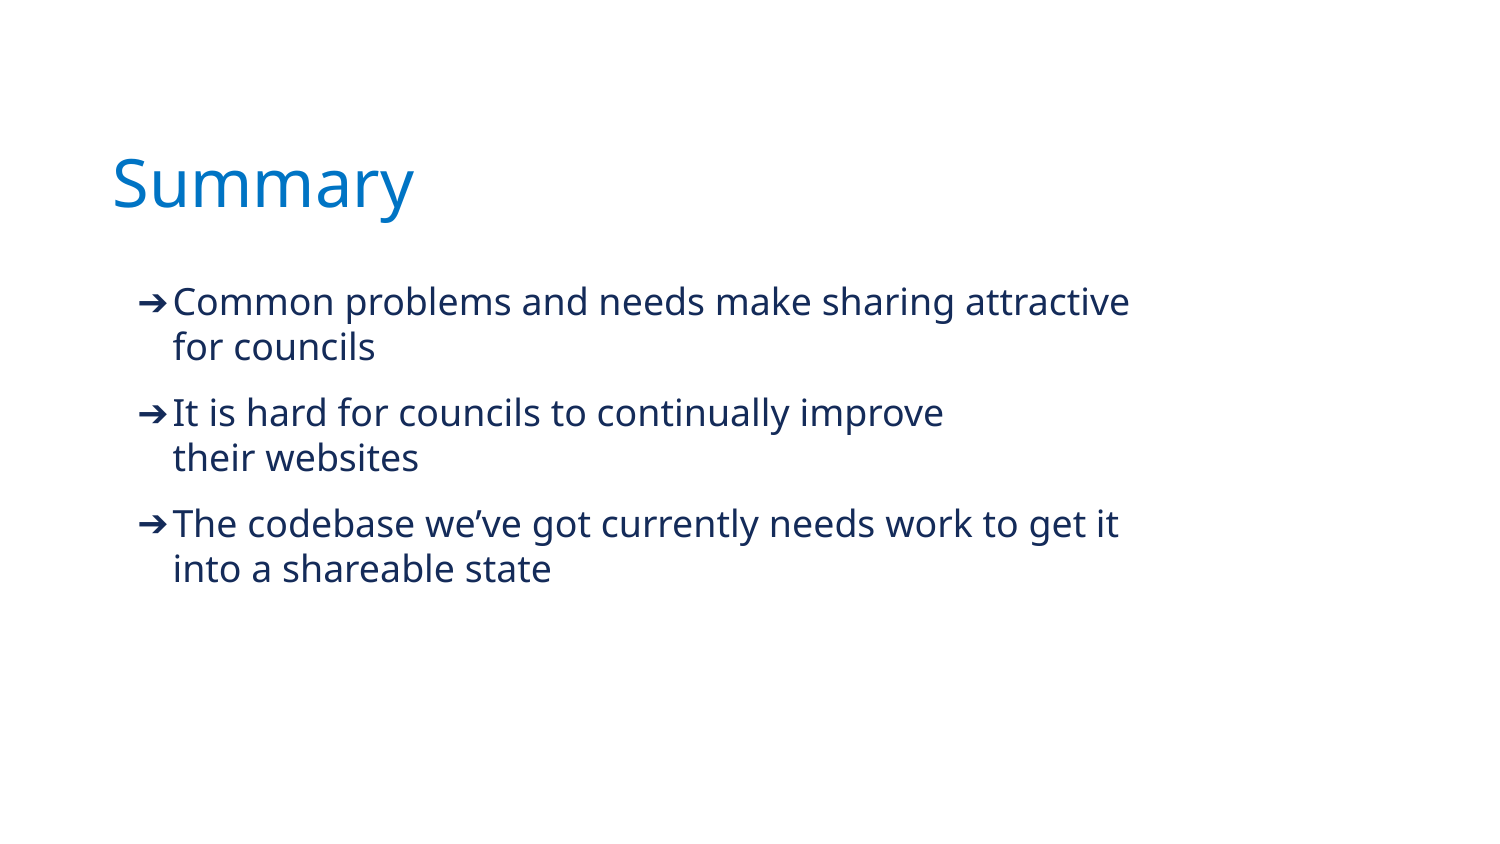

Summary
# Common problems and needs make sharing attractive for councils
It is hard for councils to continually improve
their websites
The codebase we’ve got currently needs work to get it into a shareable state